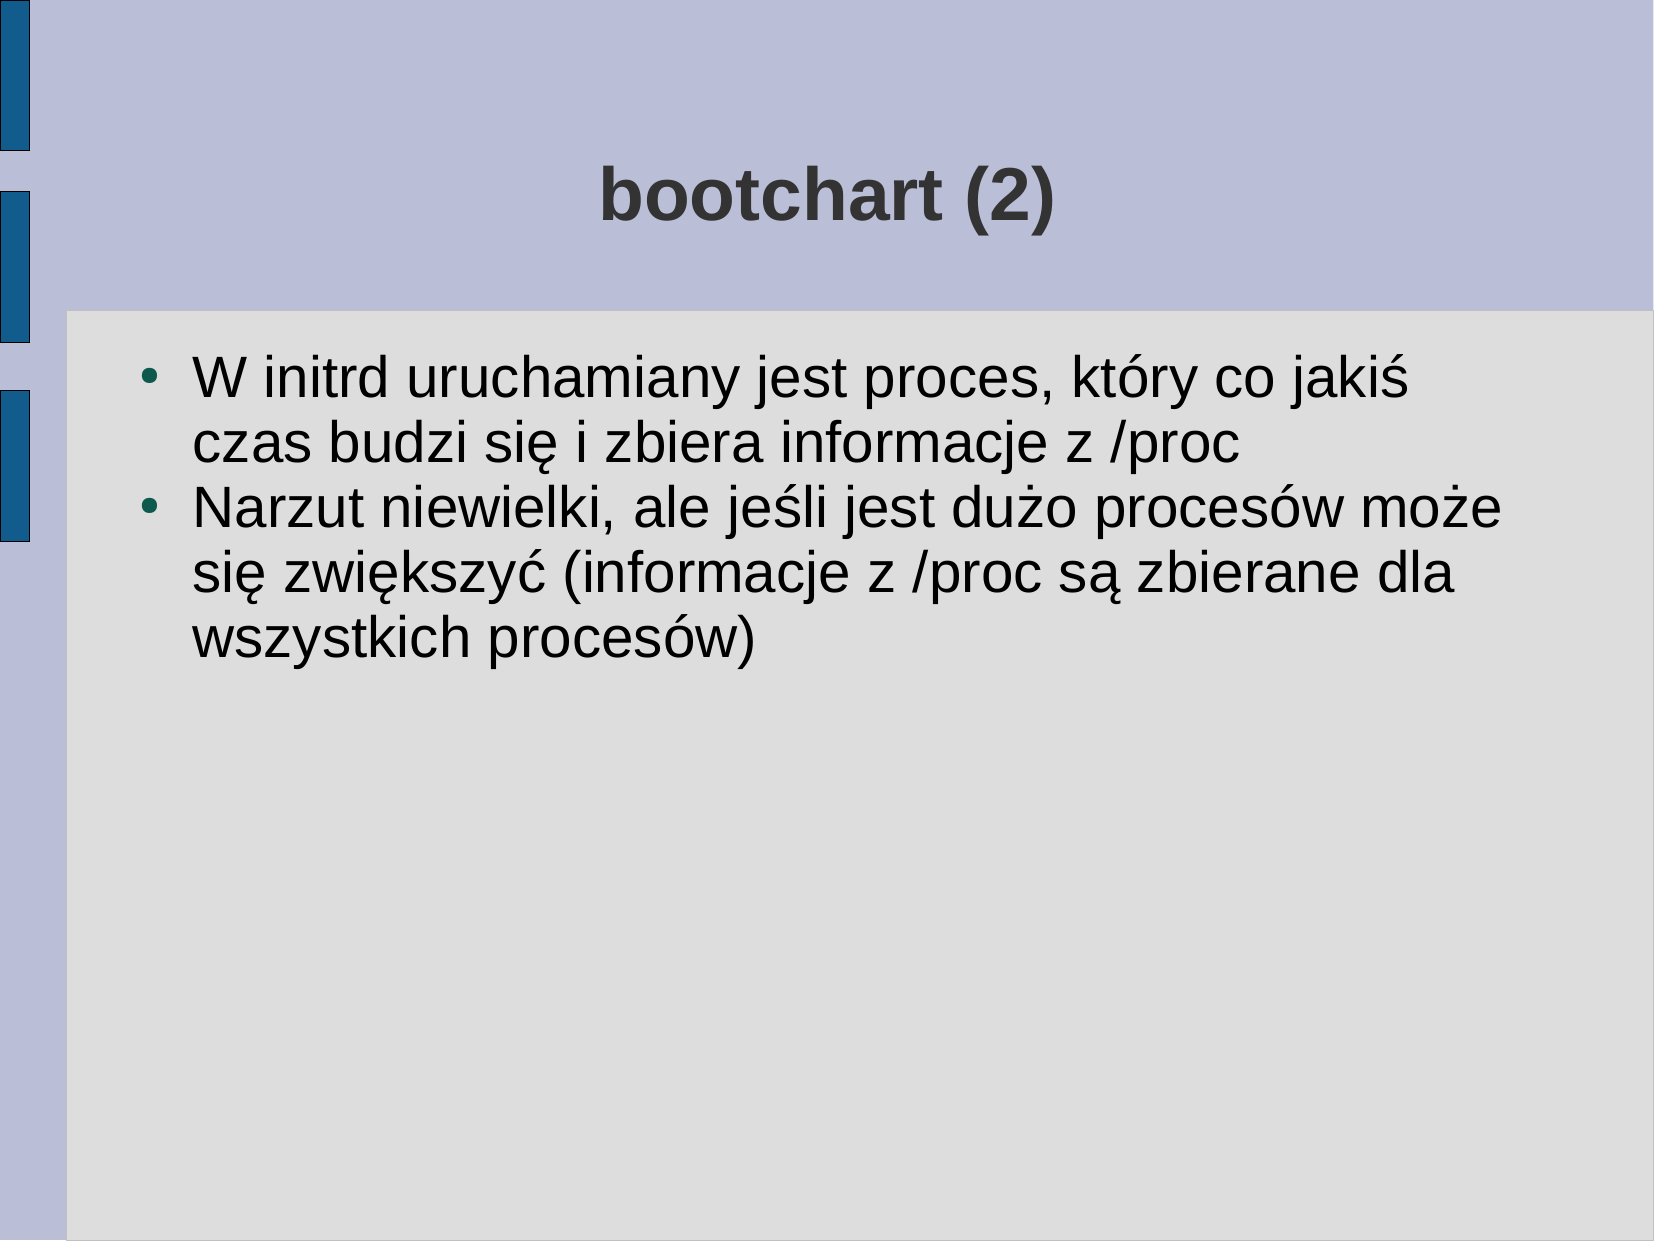

# bootchart (2)
W initrd uruchamiany jest proces, który co jakiś czas budzi się i zbiera informacje z /proc
Narzut niewielki, ale jeśli jest dużo procesów może się zwiększyć (informacje z /proc są zbierane dla wszystkich procesów)